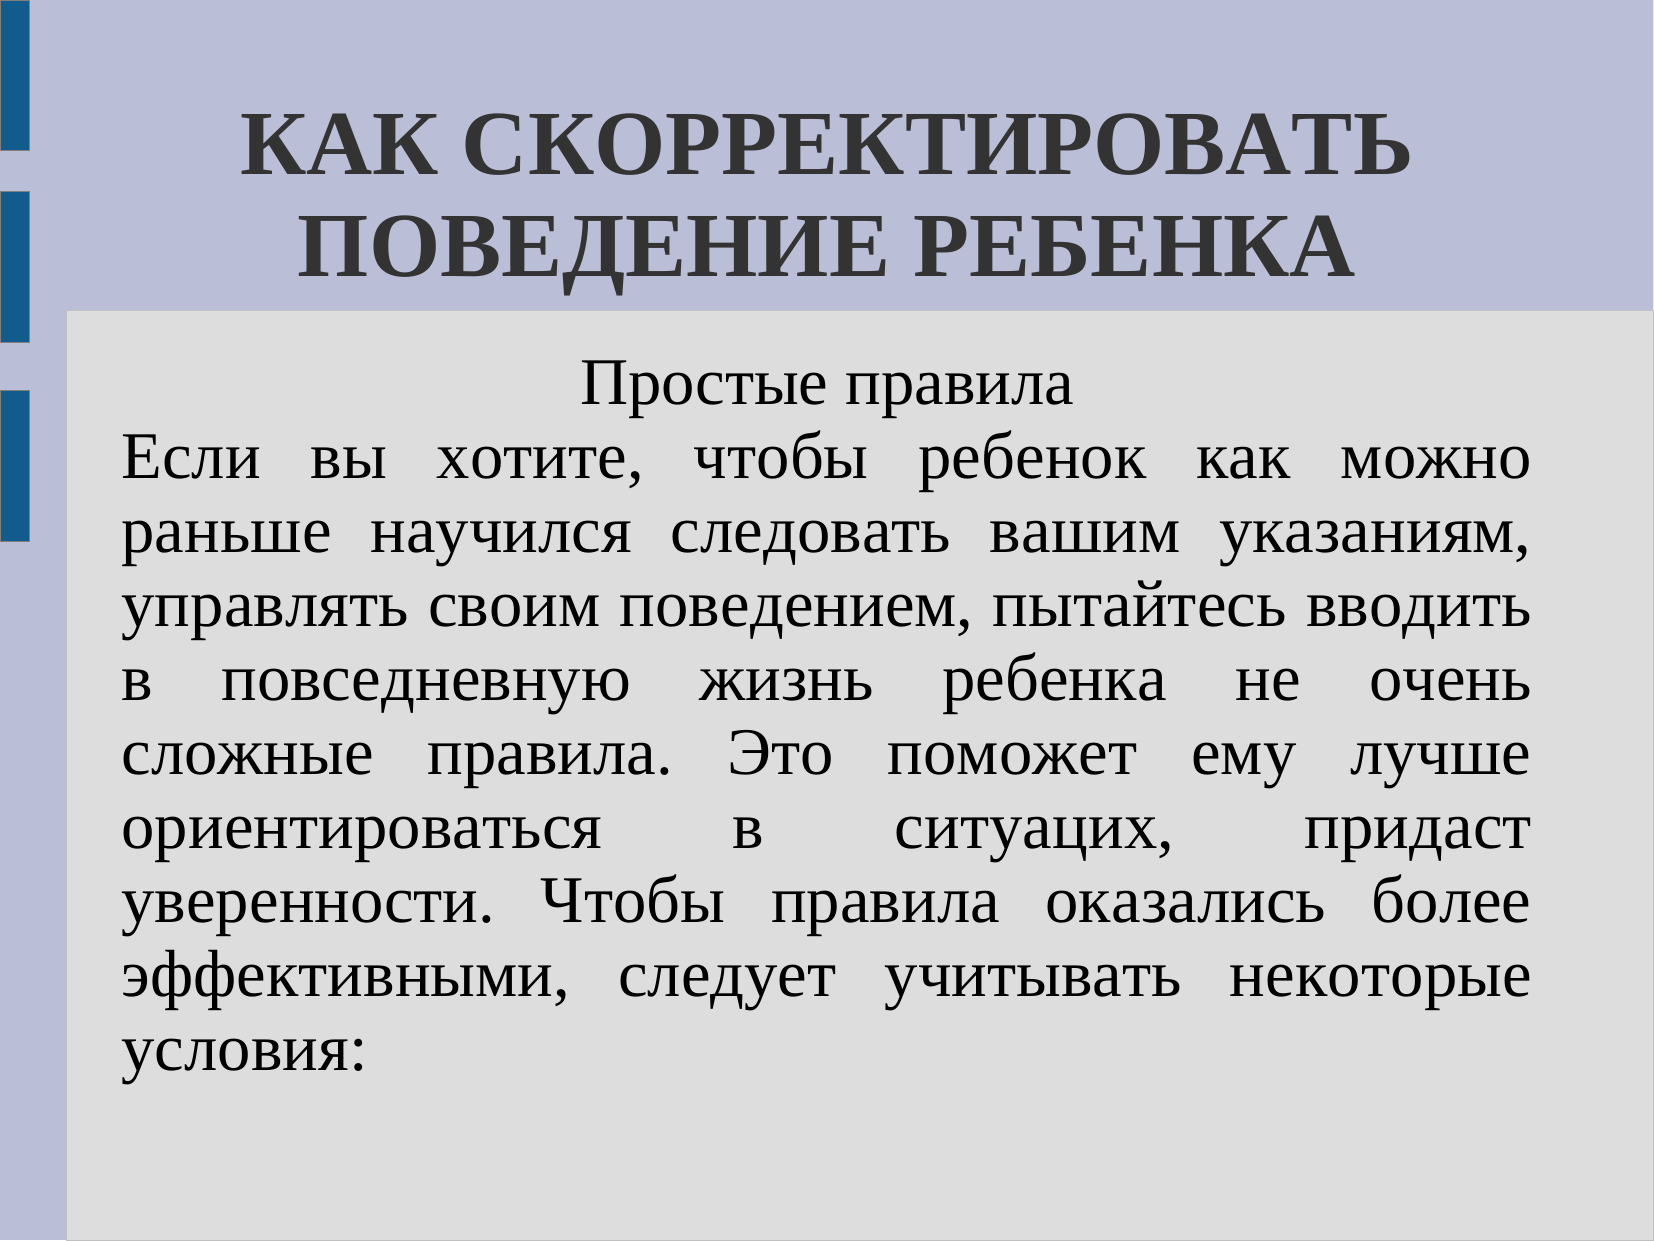

# КАК СКОРРЕКТИРОВАТЬ ПОВЕДЕНИЕ РЕБЕНКА
Простые правила
Если вы хотите, чтобы ребенок как можно раньше научился следовать вашим указаниям, управлять своим поведением, пытайтесь вводить в повседневную жизнь ребенка не очень сложные правила. Это поможет ему лучше ориентироваться в ситуацих, придаст уверенности. Чтобы правила оказались более эффективными, следует учитывать некоторые условия: